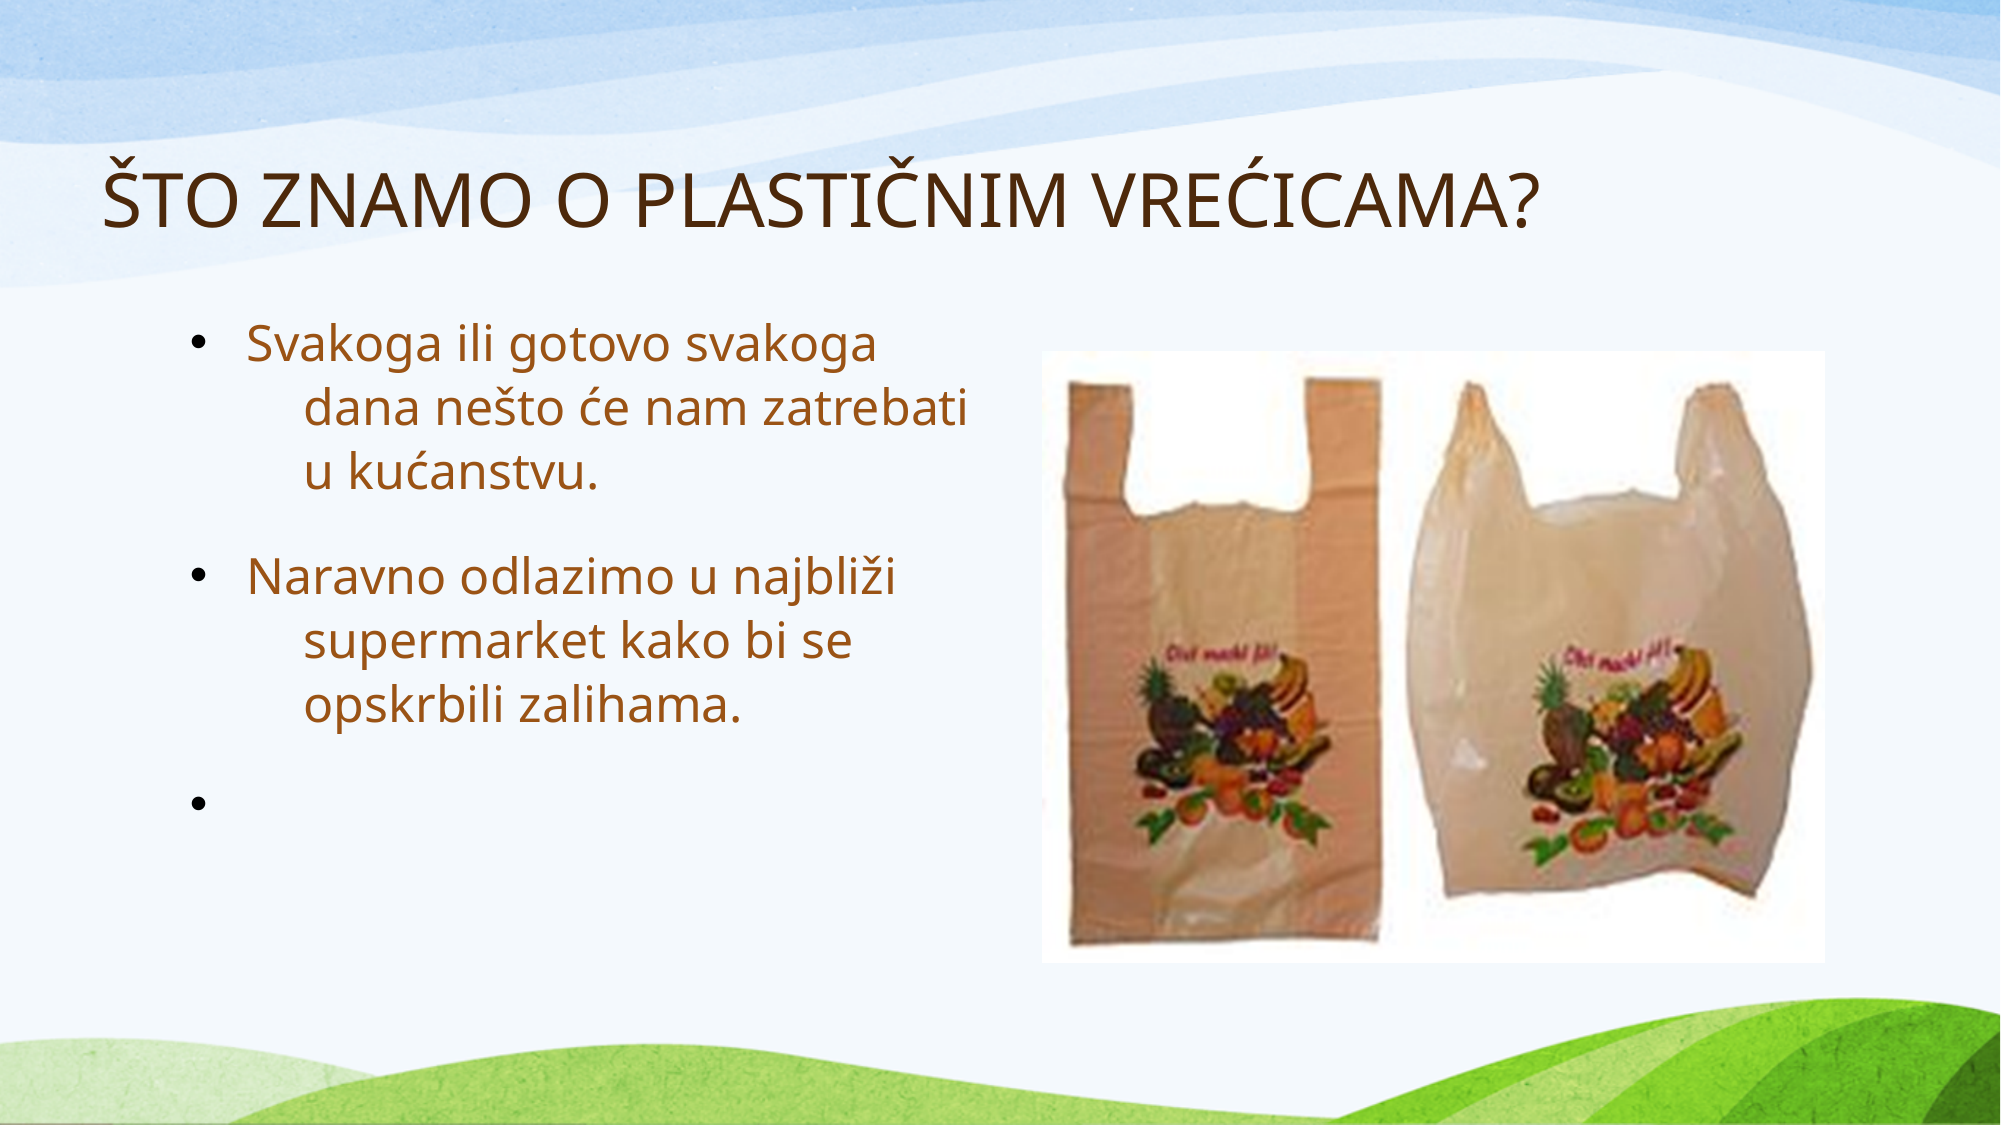

# ŠTO ZNAMO O PLASTIČNIM VREĆICAMA?
Svakoga ili gotovo svakoga dana nešto će nam zatrebati u kućanstvu.
Naravno odlazimo u najbliži supermarket kako bi se opskrbili zalihama.